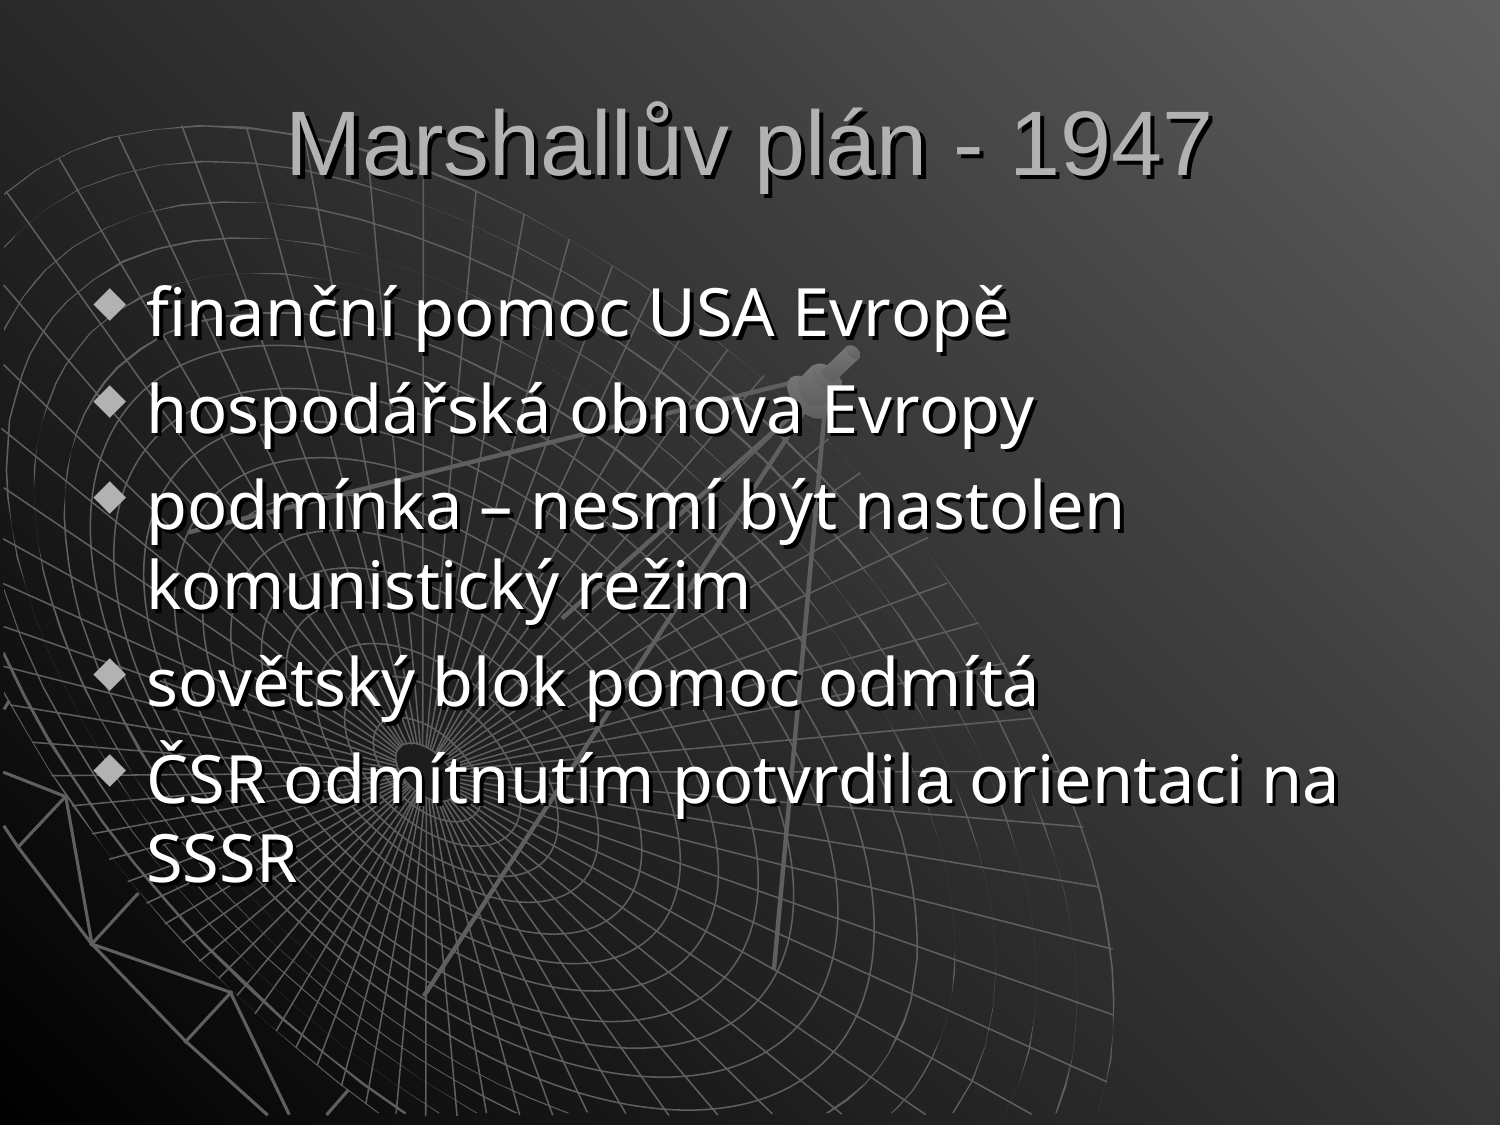

# Marshallův plán - 1947
finanční pomoc USA Evropě
hospodářská obnova Evropy
podmínka – nesmí být nastolen komunistický režim
sovětský blok pomoc odmítá
ČSR odmítnutím potvrdila orientaci na SSSR